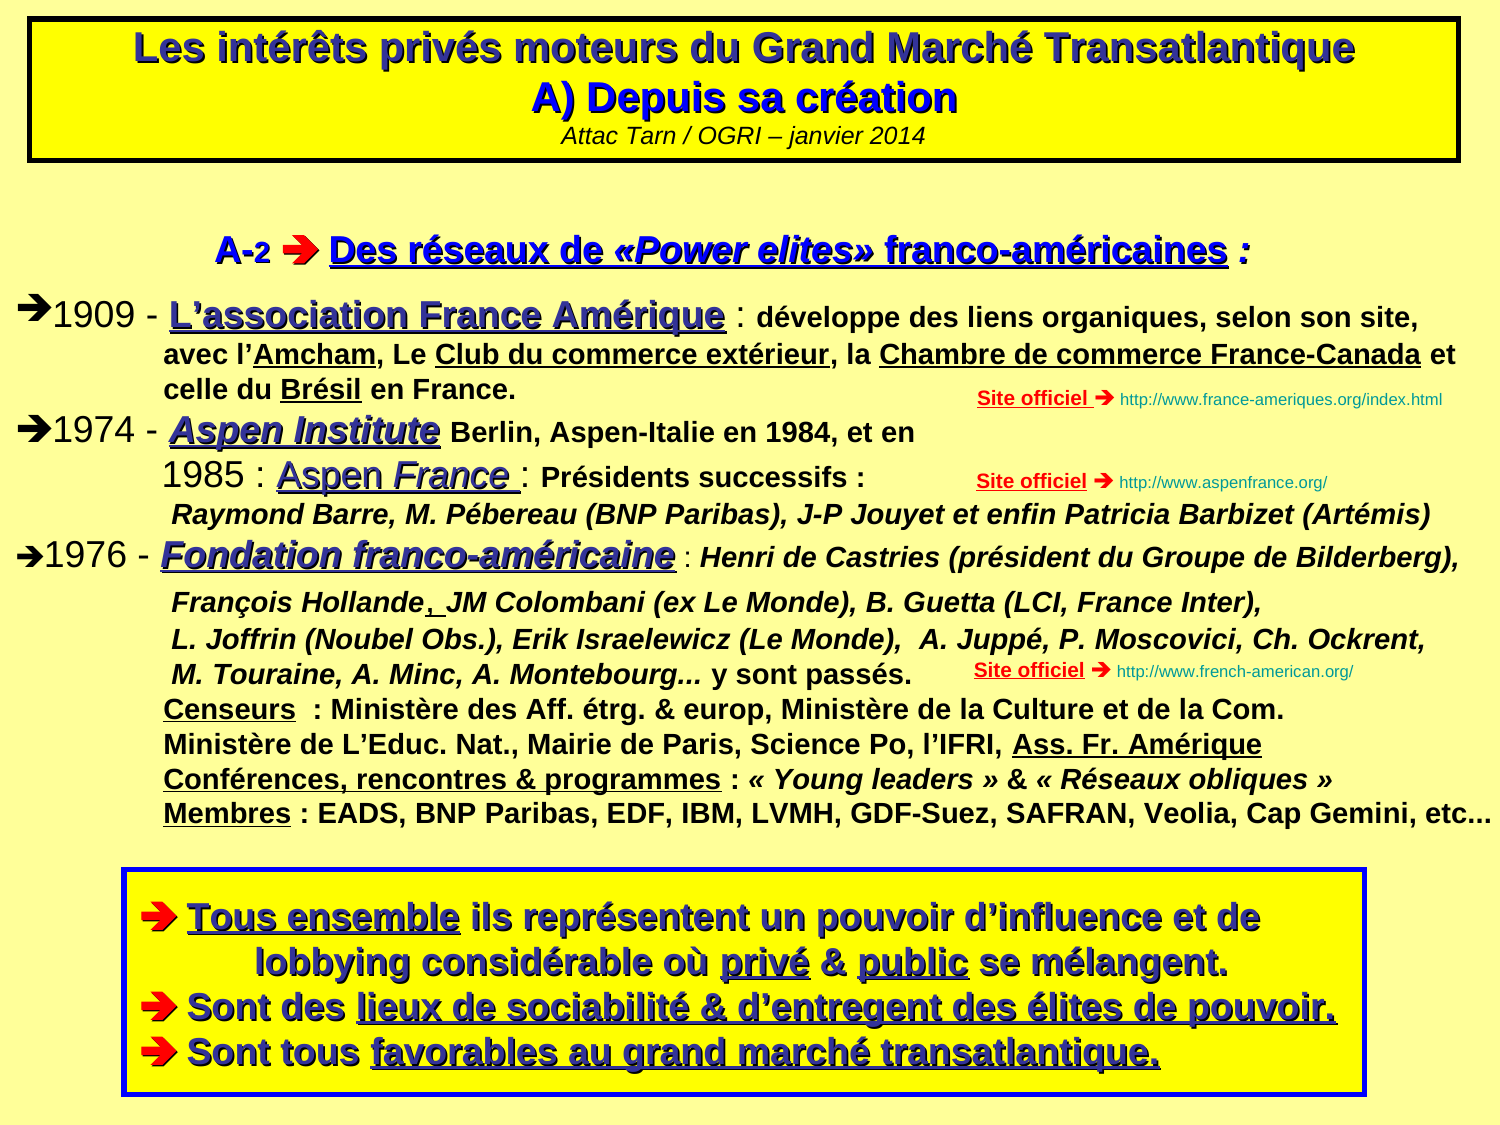

A-2  Des réseaux de «Power elites» franco-américaines :
1909 - L’association France Amérique : développe des liens organiques, selon son site,
 avec l’Amcham, Le Club du commerce extérieur, la Chambre de commerce France-Canada et
 celle du Brésil en France.
1974 - Aspen Institute Berlin, Aspen-Italie en 1984, et en
 1985 : Aspen France : Présidents successifs :
 Raymond Barre, M. Pébereau (BNP Paribas), J-P Jouyet et enfin Patricia Barbizet (Artémis)
1976 - Fondation franco-américaine : Henri de Castries (président du Groupe de Bilderberg),
 François Hollande, JM Colombani (ex Le Monde), B. Guetta (LCI, France Inter),
 L. Joffrin (Noubel Obs.), Erik Israelewicz (Le Monde), A. Juppé, P. Moscovici, Ch. Ockrent,
 M. Touraine, A. Minc, A. Montebourg... y sont passés.
 Censeurs : Ministère des Aff. étrg. & europ, Ministère de la Culture et de la Com.
 Ministère de L’Educ. Nat., Mairie de Paris, Science Po, l’IFRI, Ass. Fr. Amérique
 Conférences, rencontres & programmes : « Young leaders » & « Réseaux obliques »
 Membres : EADS, BNP Paribas, EDF, IBM, LVMH, GDF-Suez, SAFRAN, Veolia, Cap Gemini, etc...
Les intérêts privés moteurs du Grand Marché Transatlantique
A) Depuis sa création
Attac Tarn / OGRI – janvier 2014
Site officiel  http://www.france-ameriques.org/index.html
Site officiel  http://www.aspenfrance.org/
Site officiel  http://www.french-american.org/
 Tous ensemble ils représentent un pouvoir d’influence et de
 lobbying considérable où privé & public se mélangent.
 Sont des lieux de sociabilité & d’entregent des élites de pouvoir.
 Sont tous favorables au grand marché transatlantique.